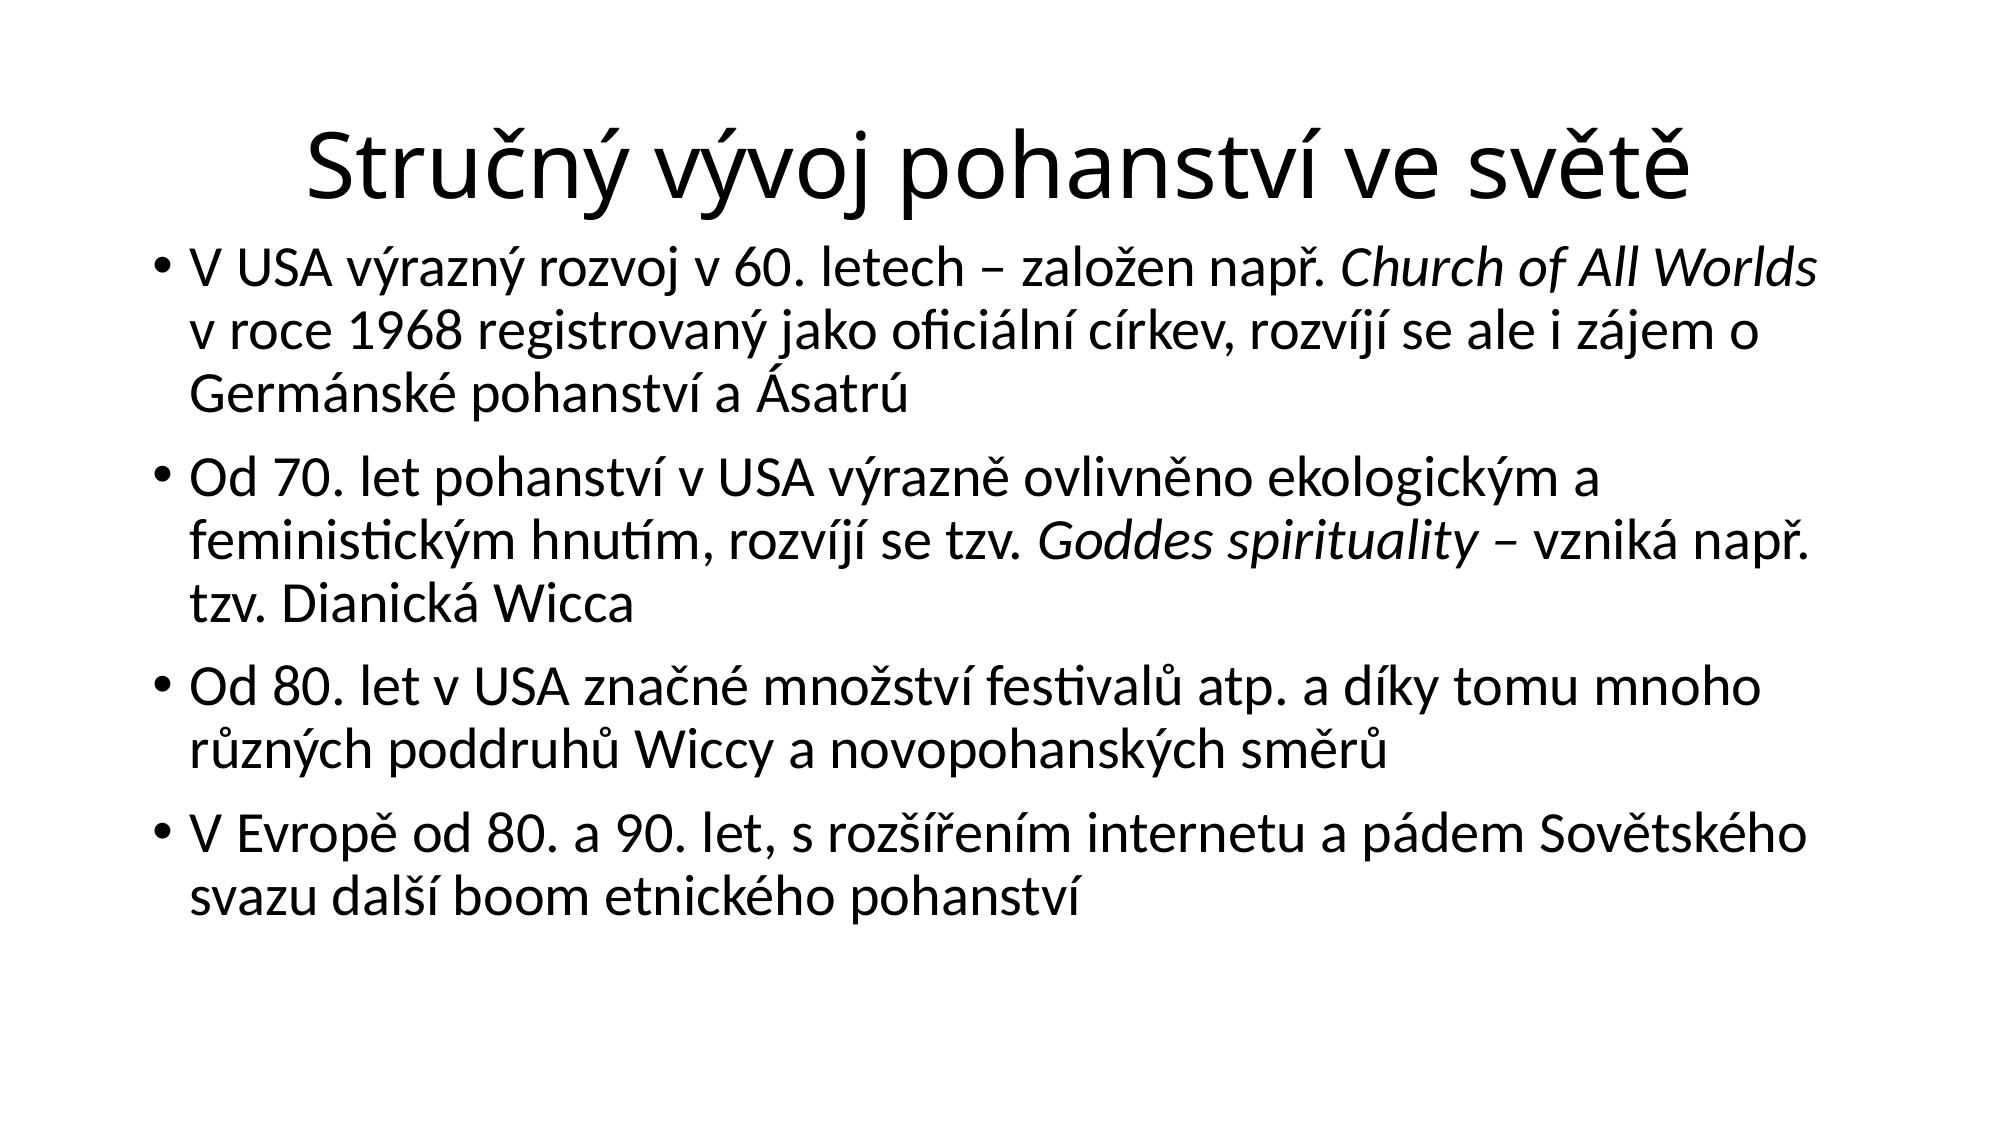

# Stručný vývoj pohanství ve světě
V USA výrazný rozvoj v 60. letech – založen např. Church of All Worlds v roce 1968 registrovaný jako oficiální církev, rozvíjí se ale i zájem o Germánské pohanství a Ásatrú
Od 70. let pohanství v USA výrazně ovlivněno ekologickým a feministickým hnutím, rozvíjí se tzv. Goddes spirituality – vzniká např. tzv. Dianická Wicca
Od 80. let v USA značné množství festivalů atp. a díky tomu mnoho různých poddruhů Wiccy a novopohanských směrů
V Evropě od 80. a 90. let, s rozšířením internetu a pádem Sovětského svazu další boom etnického pohanství